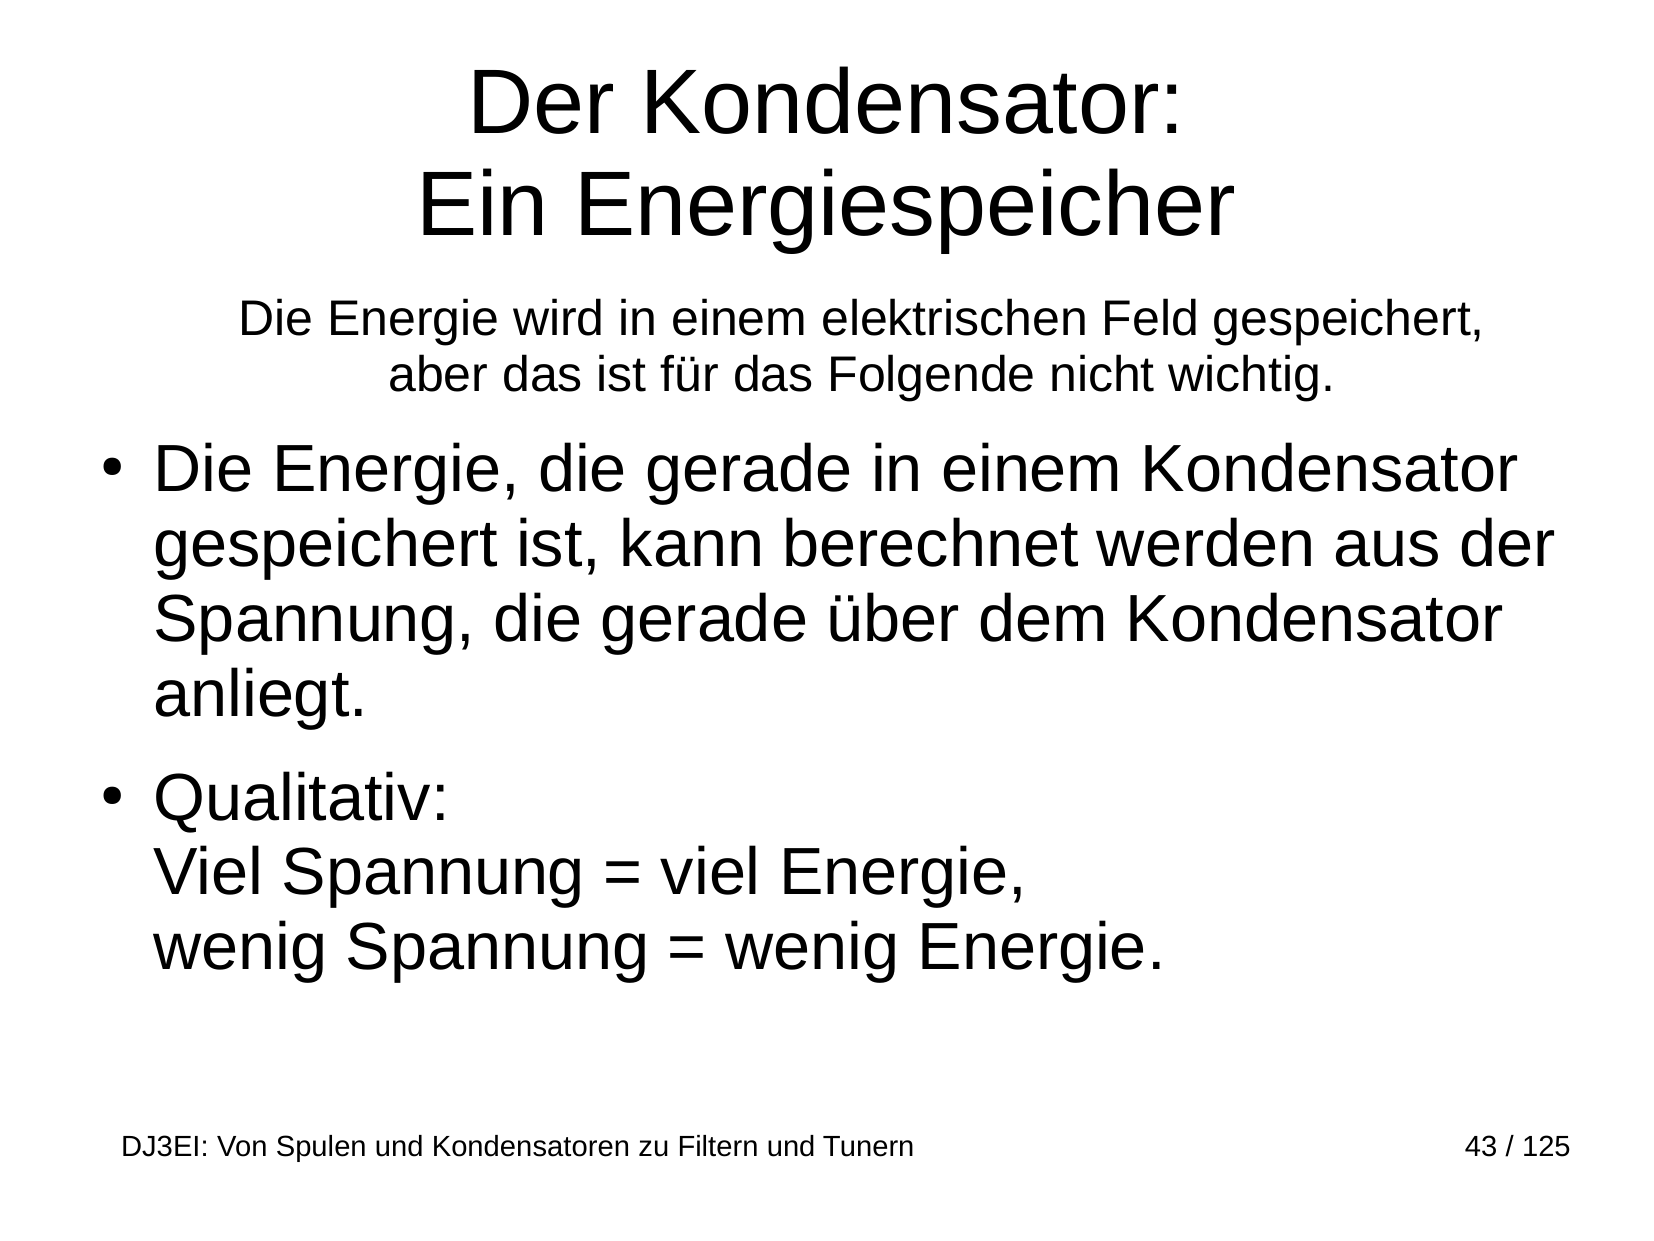

# Der Kondensator: Ein Energiespeicher
Die Energie wird in einem elektrischen Feld gespeichert,
aber das ist für das Folgende nicht wichtig.
Die Energie, die gerade in einem Kondensator gespeichert ist, kann berechnet werden aus der Spannung, die gerade über dem Kondensator anliegt.
Qualitativ:
Viel Spannung = viel Energie,
wenig Spannung = wenig Energie.